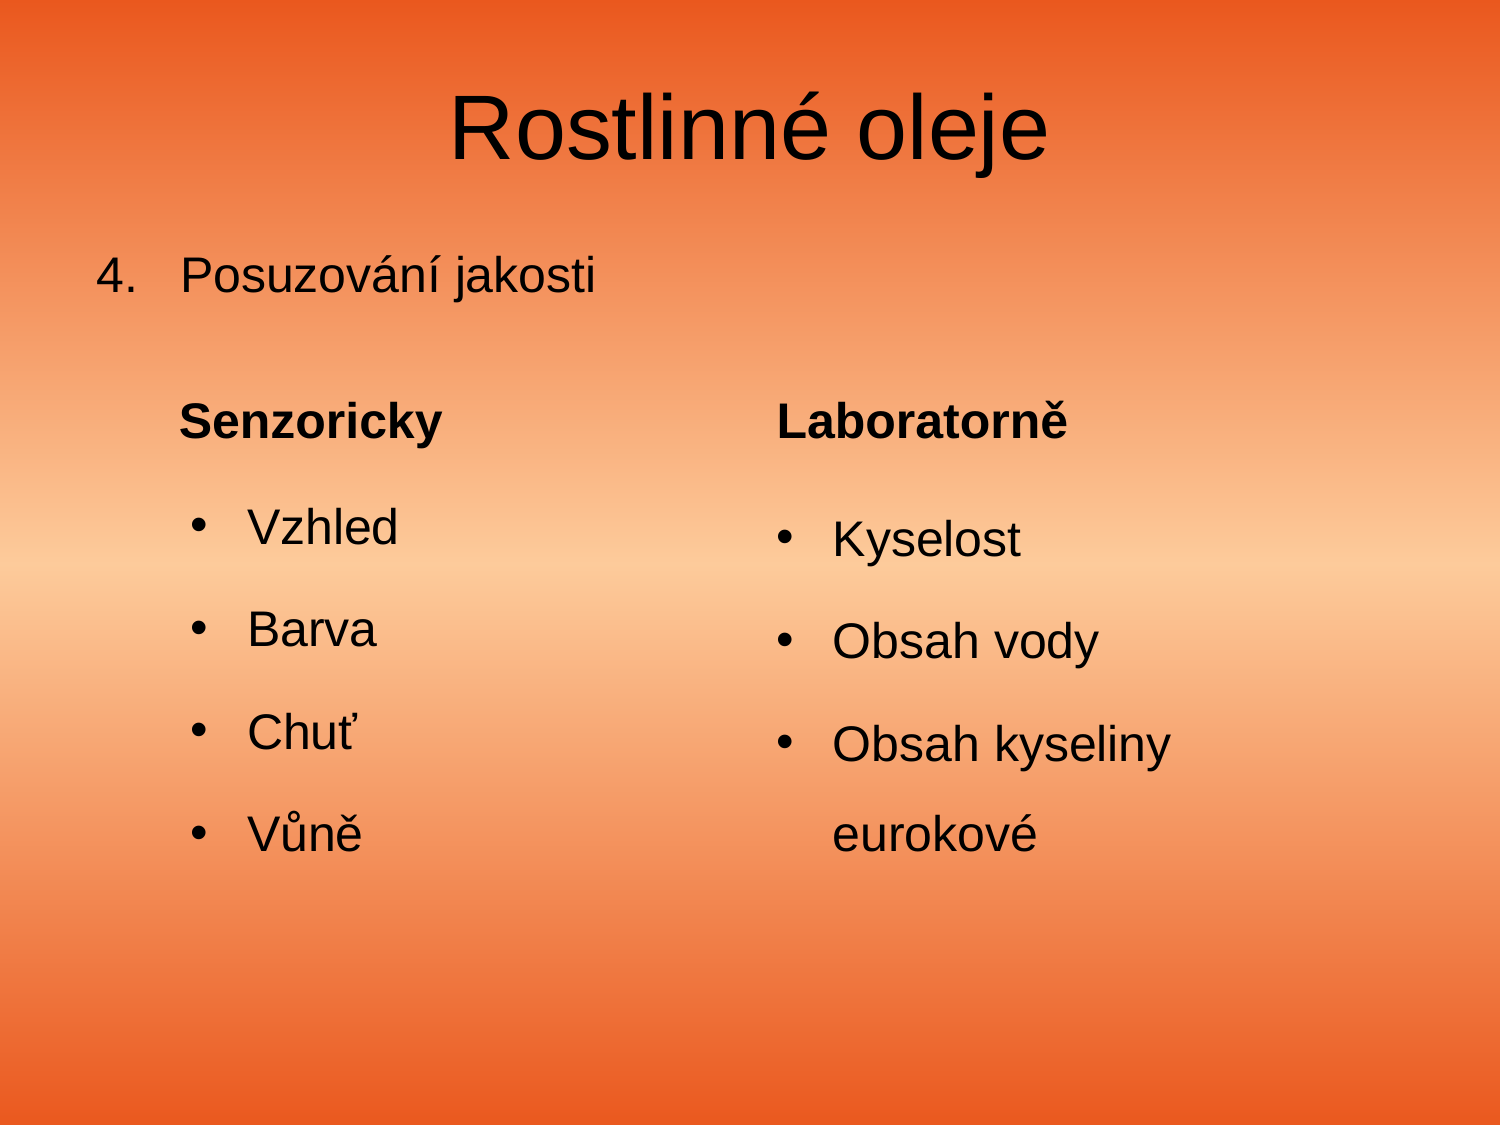

# Rostlinné oleje
4. Posuzování jakosti
Senzoricky
Laboratorně
Vzhled
Barva
Chuť
Vůně
Kyselost
Obsah vody
Obsah kyseliny eurokové